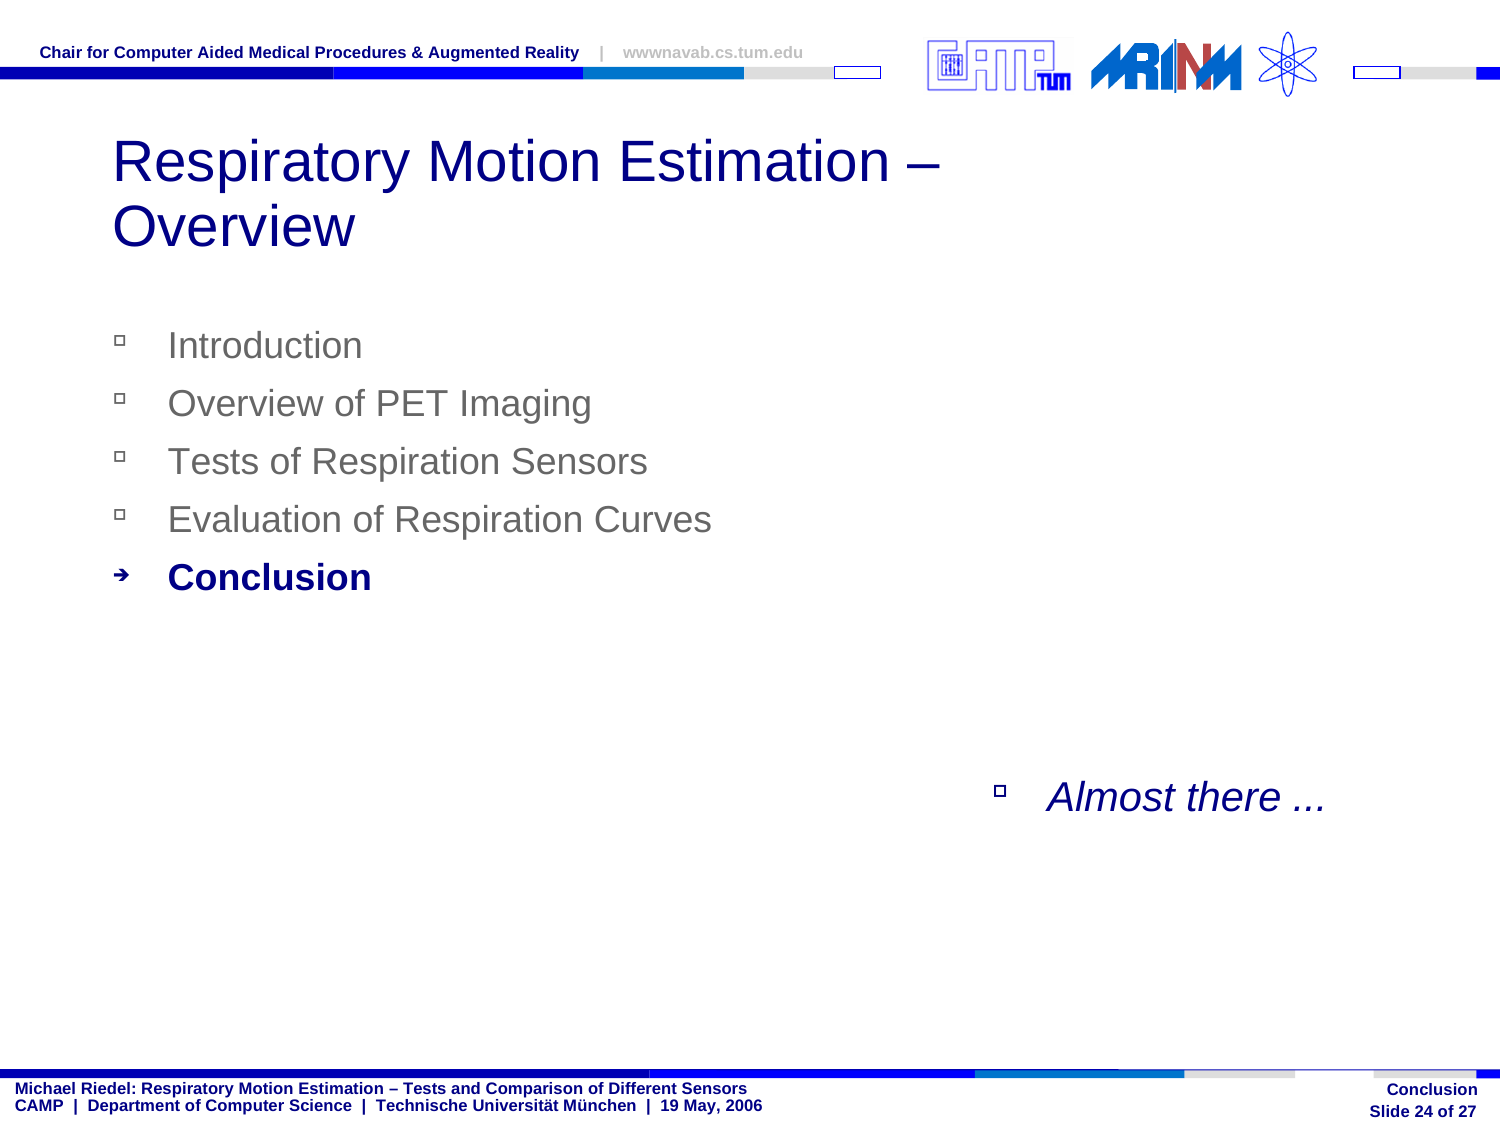

# Respiratory Motion Estimation – Overview
Introduction
Overview of PET Imaging
Tests of Respiration Sensors
Evaluation of Respiration Curves
Conclusion
Almost there ...
Conclusion